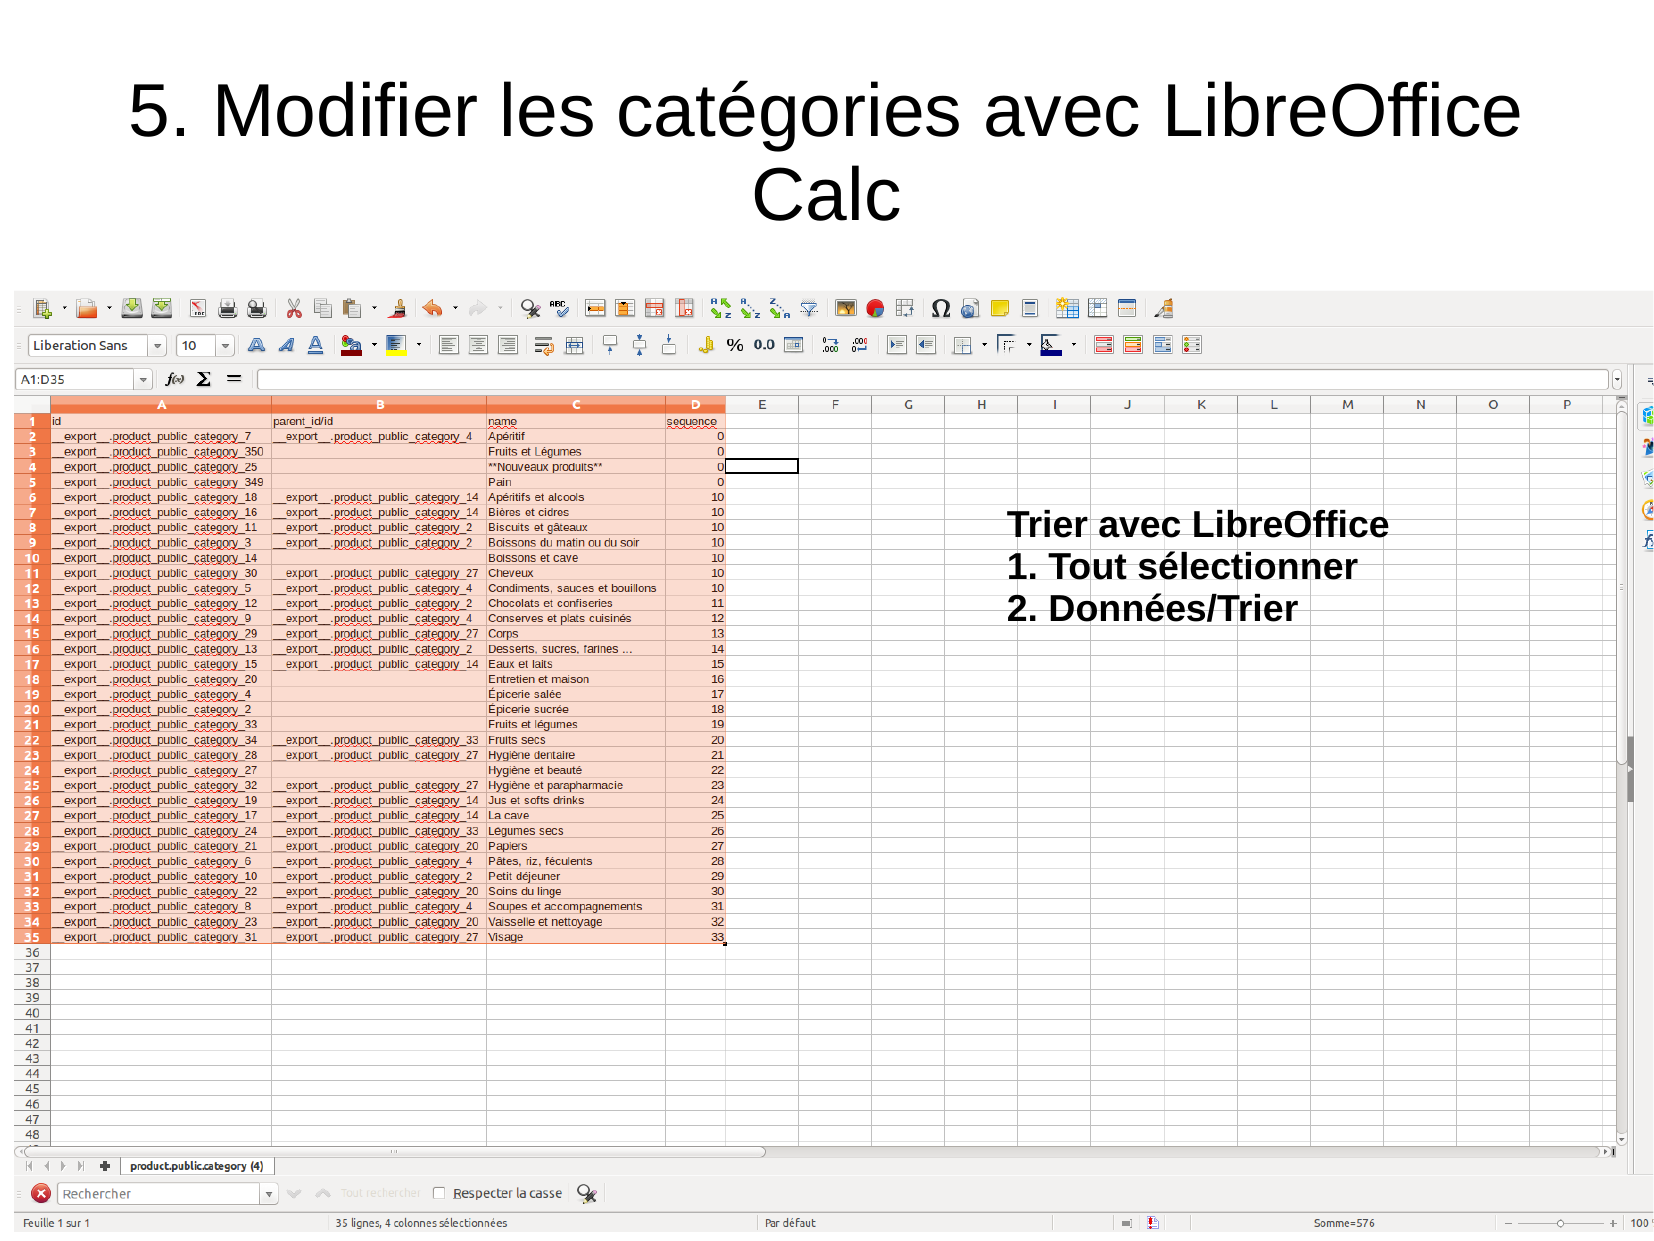

# 5. Modifier les catégories avec LibreOffice Calc
Trier avec LibreOffice
1. Tout sélectionner
2. Données/Trier